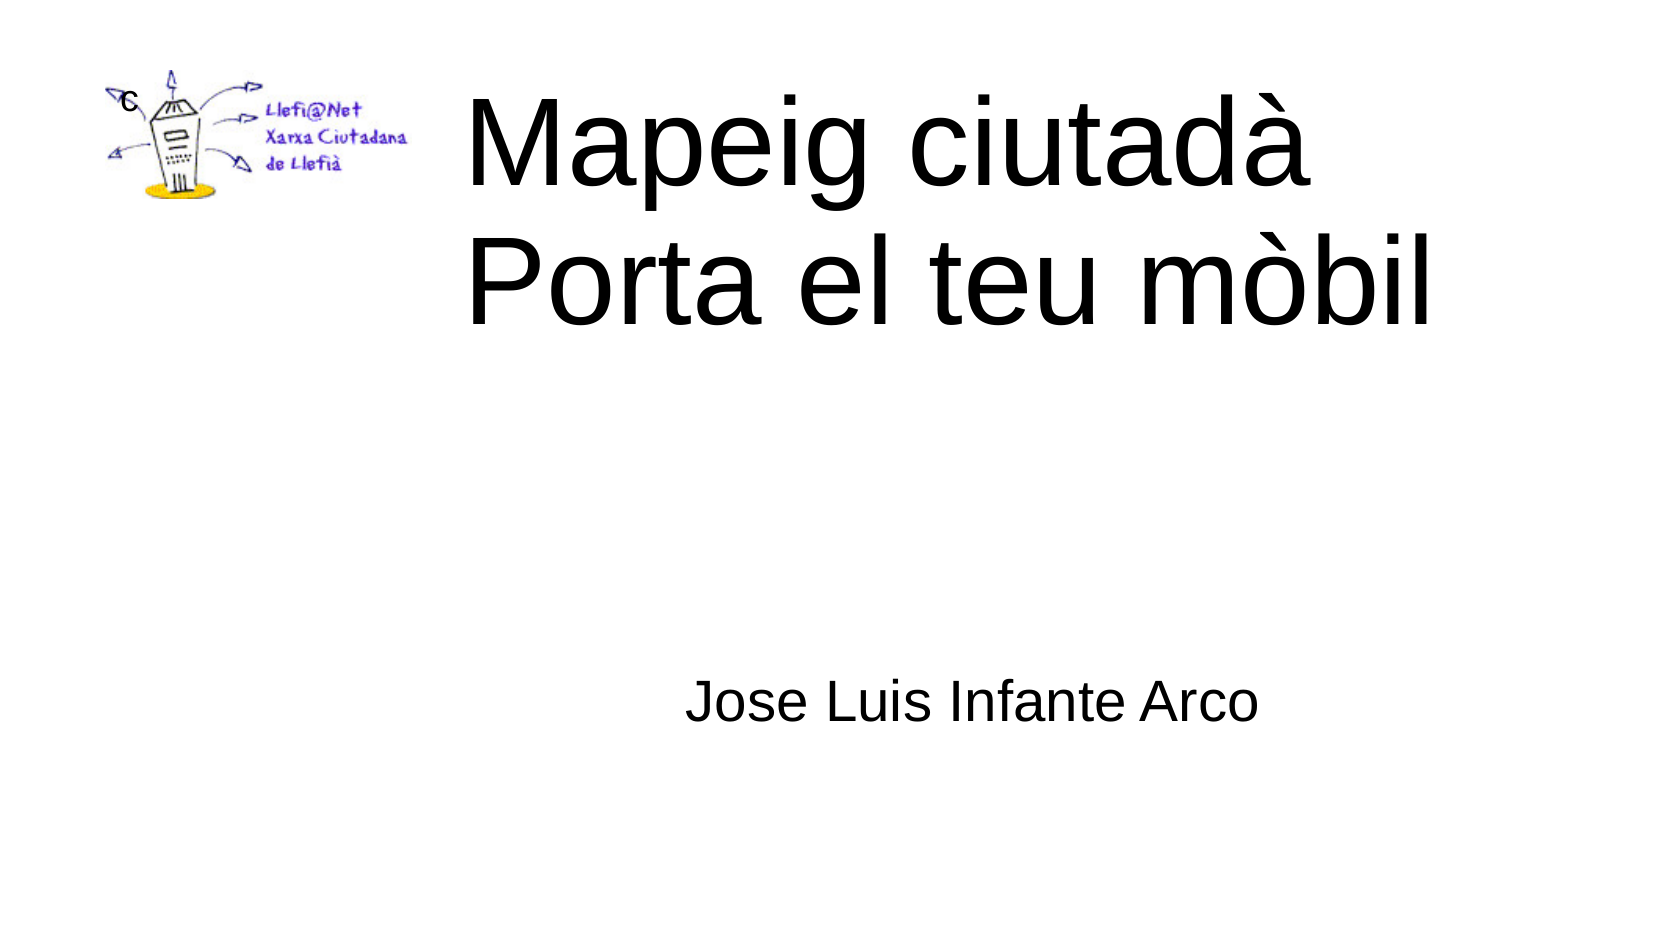

Mapeig ciutadà
Porta el teu mòbil
c
Jose Luis Infante Arco